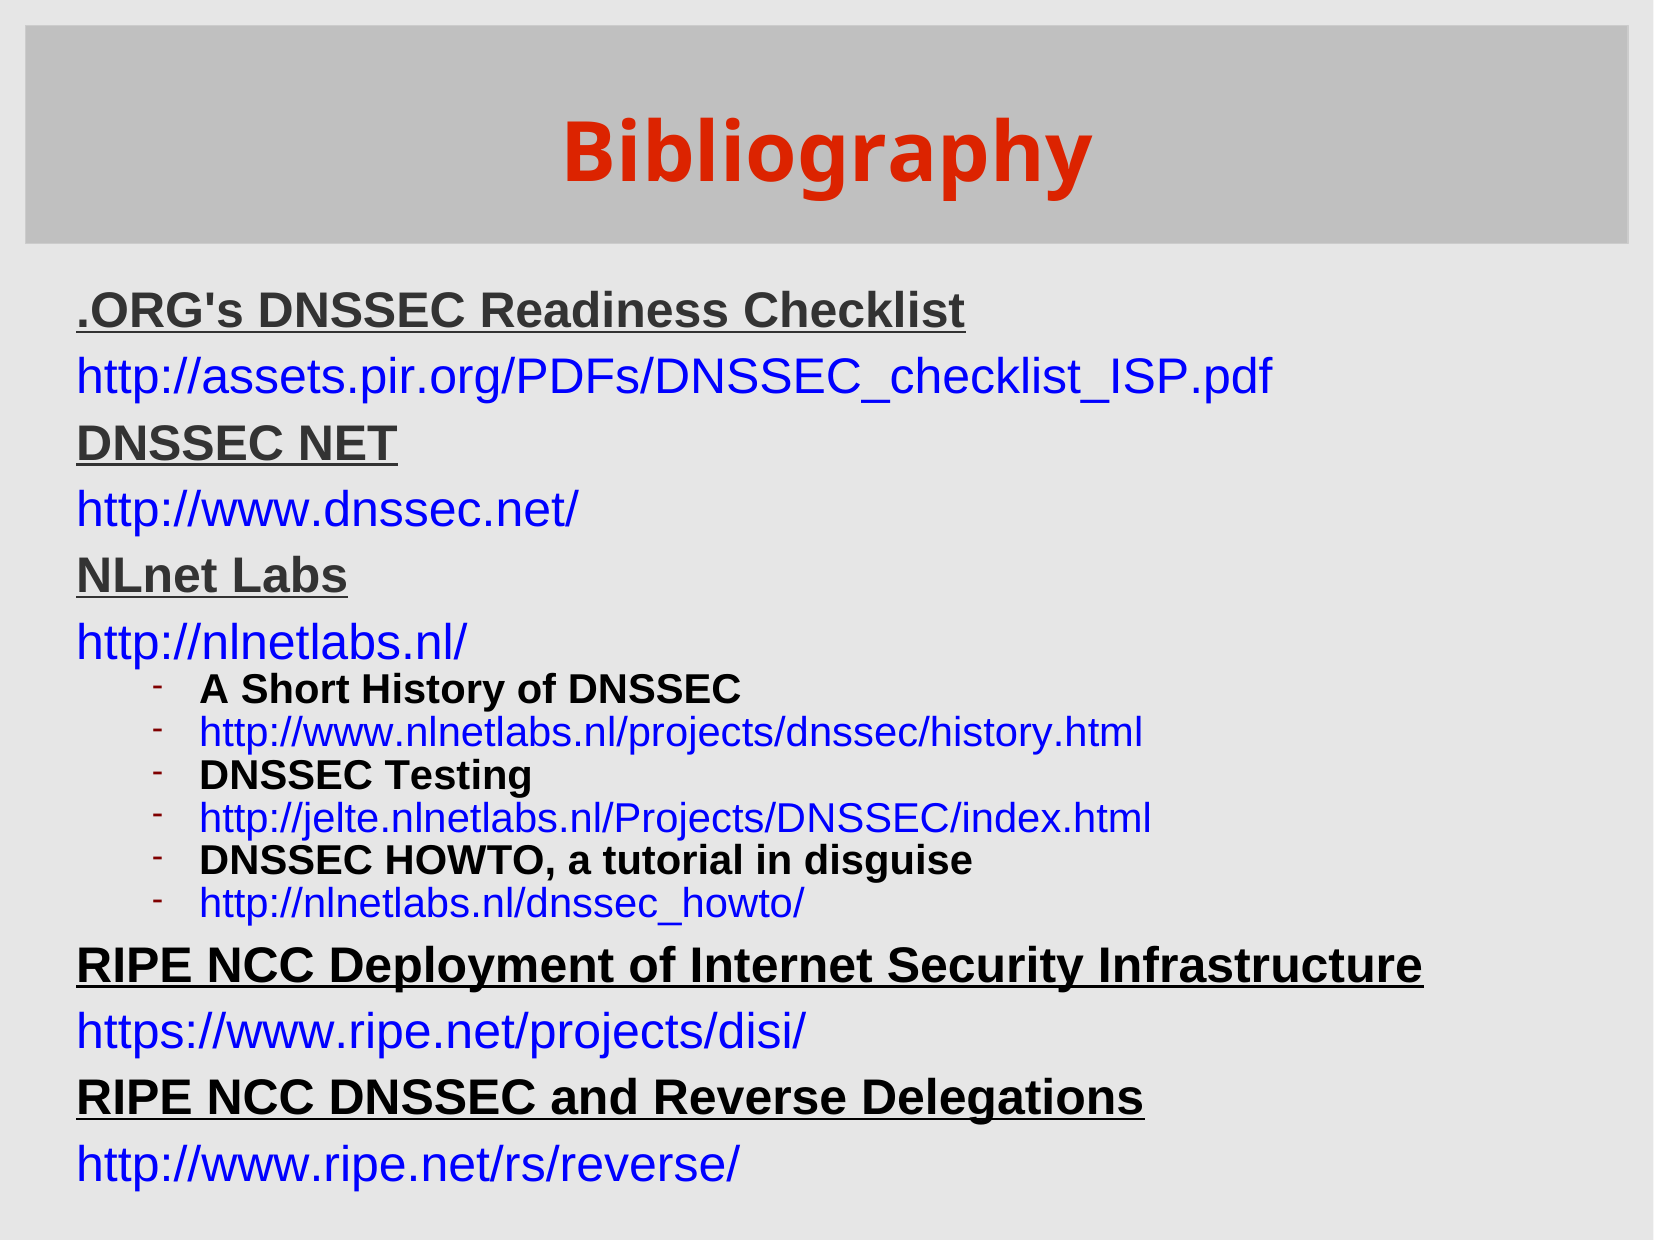

# Bibliography
.ORG's DNSSEC Readiness Checklist
http://assets.pir.org/PDFs/DNSSEC_checklist_ISP.pdf
DNSSEC NET
http://www.dnssec.net/
NLnet Labs
http://nlnetlabs.nl/
A Short History of DNSSEC
http://www.nlnetlabs.nl/projects/dnssec/history.html
DNSSEC Testing
http://jelte.nlnetlabs.nl/Projects/DNSSEC/index.html
DNSSEC HOWTO, a tutorial in disguise
http://nlnetlabs.nl/dnssec_howto/
RIPE NCC Deployment of Internet Security Infrastructure
https://www.ripe.net/projects/disi/
RIPE NCC DNSSEC and Reverse Delegations
http://www.ripe.net/rs/reverse/